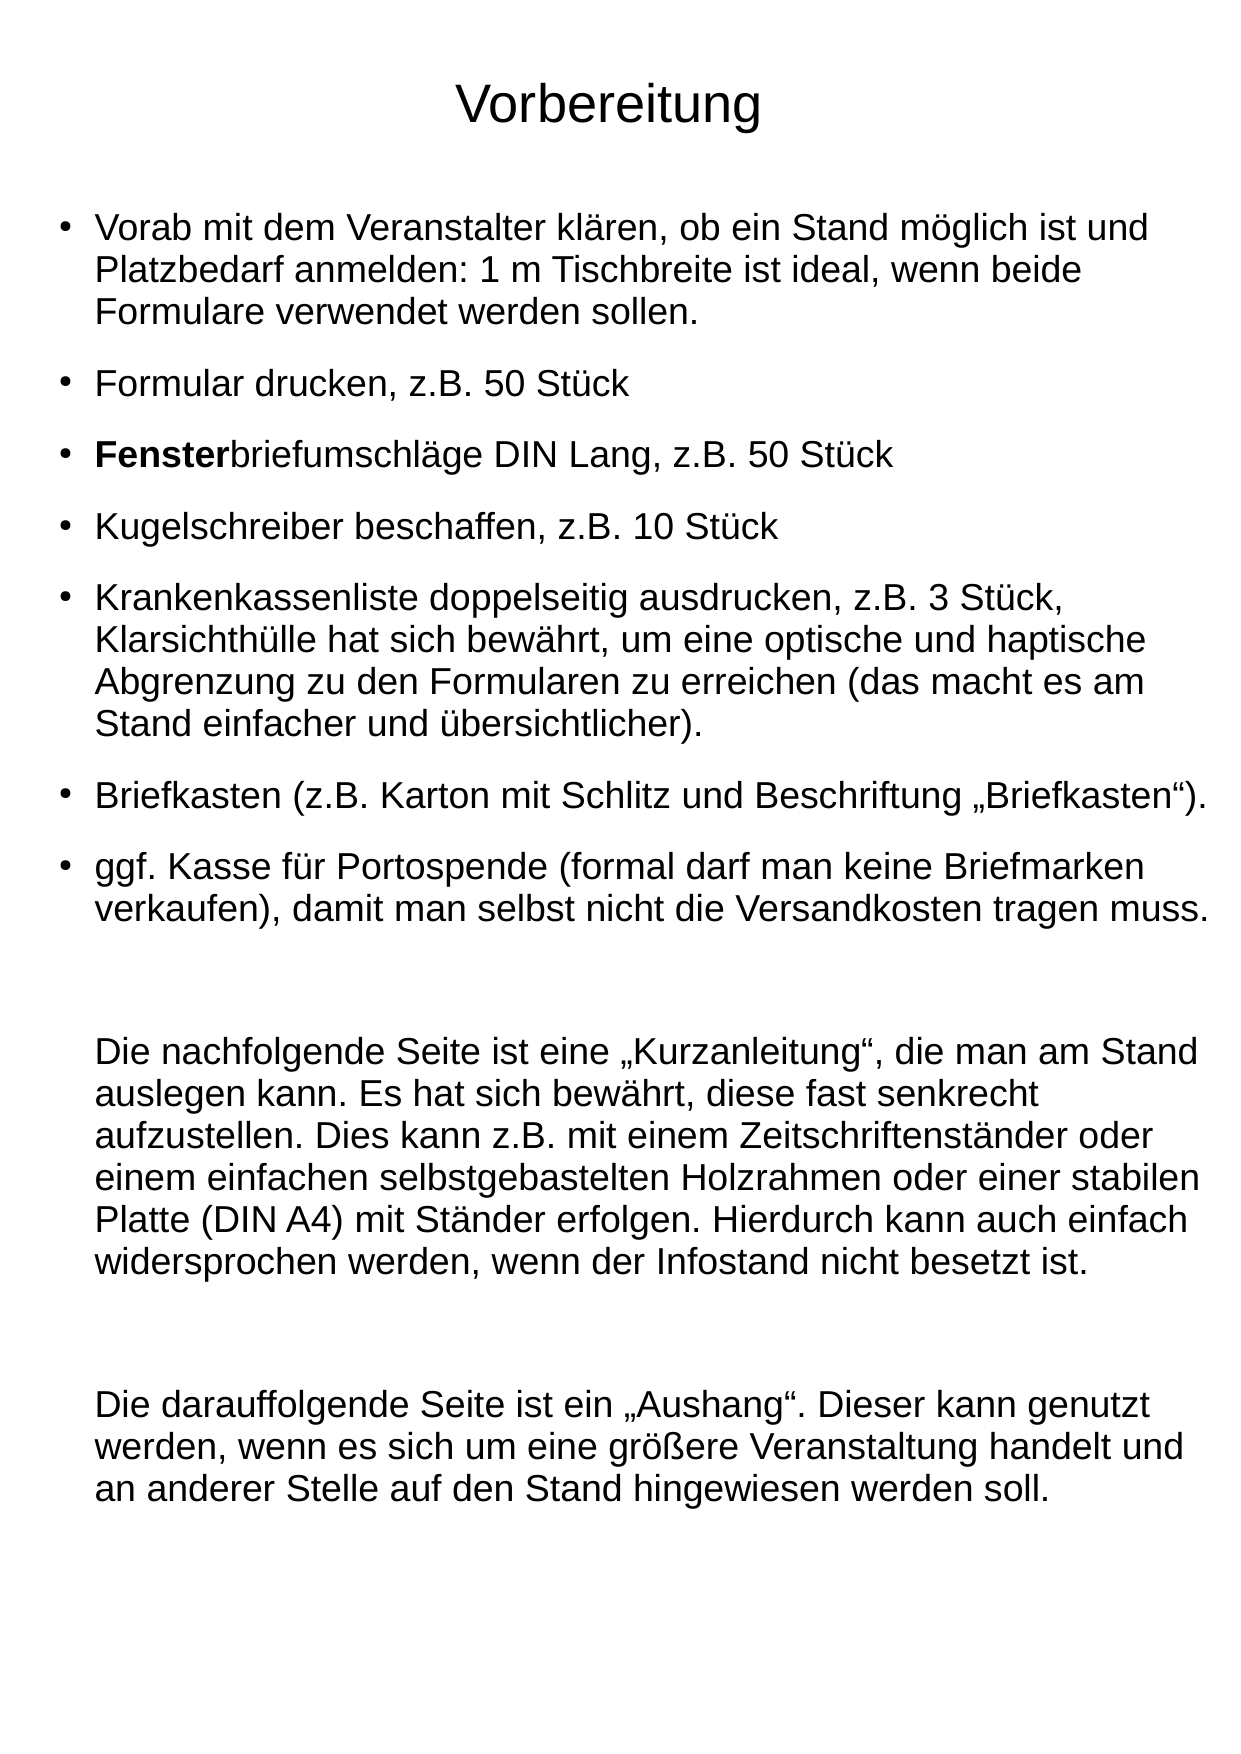

# Vorbereitung
Vorab mit dem Veranstalter klären, ob ein Stand möglich ist und Platzbedarf anmelden: 1 m Tischbreite ist ideal, wenn beide Formulare verwendet werden sollen.
Formular drucken, z.B. 50 Stück
Fensterbriefumschläge DIN Lang, z.B. 50 Stück
Kugelschreiber beschaffen, z.B. 10 Stück
Krankenkassenliste doppelseitig ausdrucken, z.B. 3 Stück, Klarsichthülle hat sich bewährt, um eine optische und haptische Abgrenzung zu den Formularen zu erreichen (das macht es am Stand einfacher und übersichtlicher).
Briefkasten (z.B. Karton mit Schlitz und Beschriftung „Briefkasten“).
ggf. Kasse für Portospende (formal darf man keine Briefmarken verkaufen), damit man selbst nicht die Versandkosten tragen muss.
Die nachfolgende Seite ist eine „Kurzanleitung“, die man am Stand auslegen kann. Es hat sich bewährt, diese fast senkrecht aufzustellen. Dies kann z.B. mit einem Zeitschriftenständer oder einem einfachen selbstgebastelten Holzrahmen oder einer stabilen Platte (DIN A4) mit Ständer erfolgen. Hierdurch kann auch einfach widersprochen werden, wenn der Infostand nicht besetzt ist.
Die darauffolgende Seite ist ein „Aushang“. Dieser kann genutzt werden, wenn es sich um eine größere Veranstaltung handelt und an anderer Stelle auf den Stand hingewiesen werden soll.